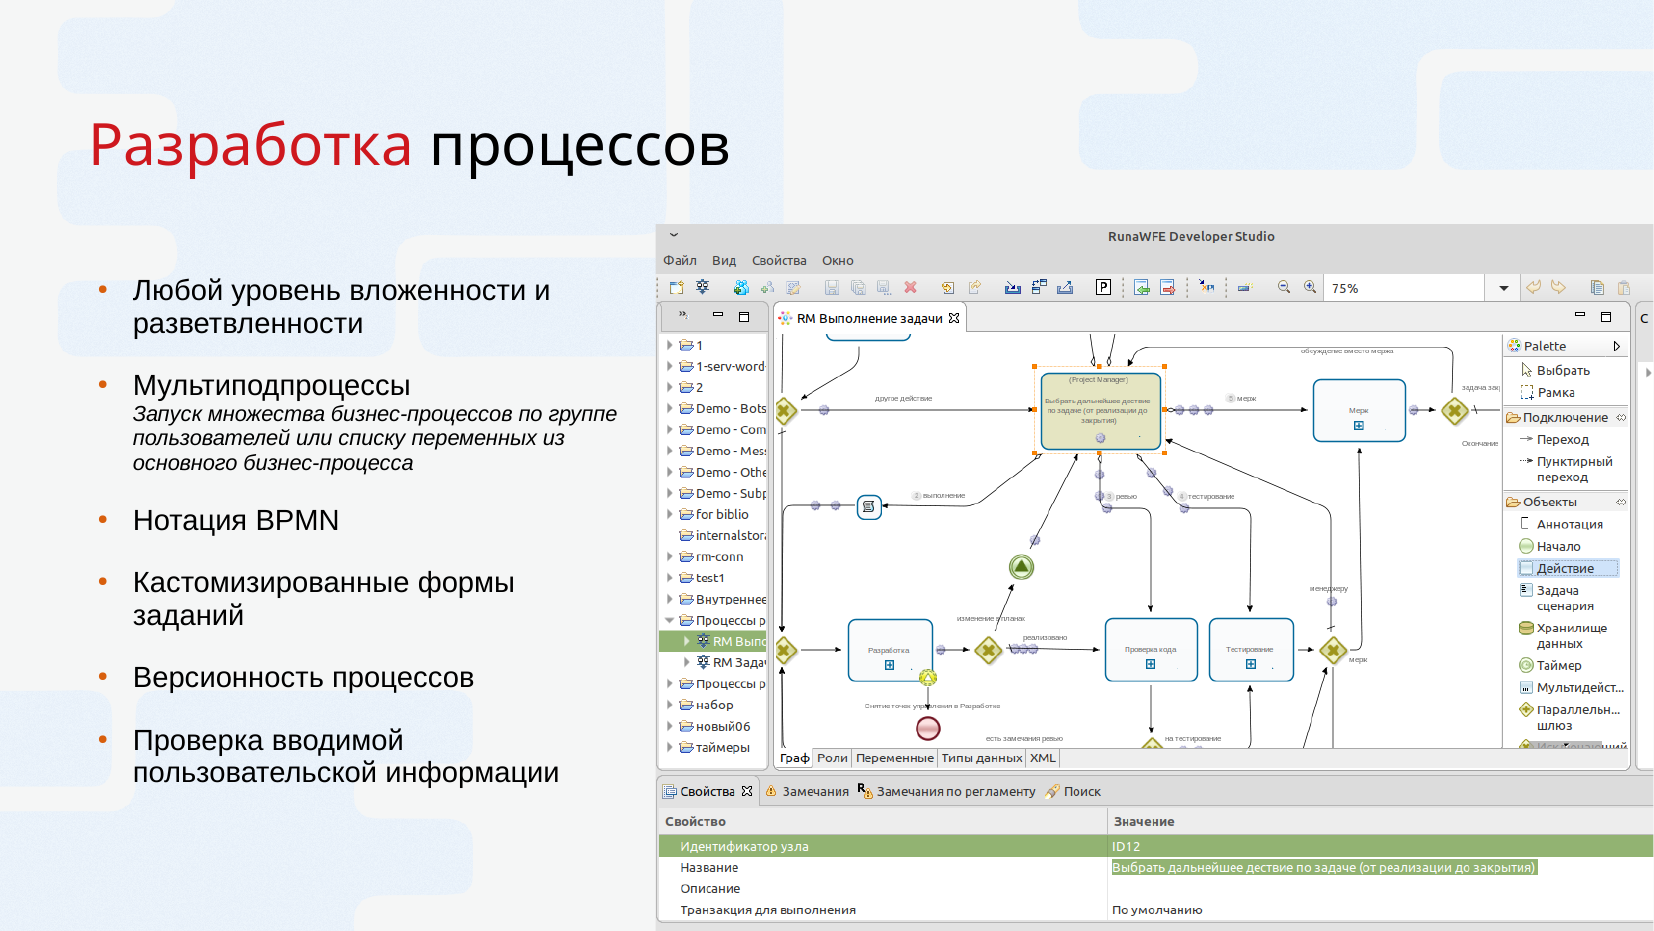

# Разработка процессов
Любой уровень вложенности и разветвленности
Мультиподпроцессы
Запуск множества бизнес-процессов по группе пользователей или списку переменных из основного бизнес-процесса
Нотация BPMN
Кастомизированные формы заданий
Версионность процессов
Проверка вводимой пользовательской информации